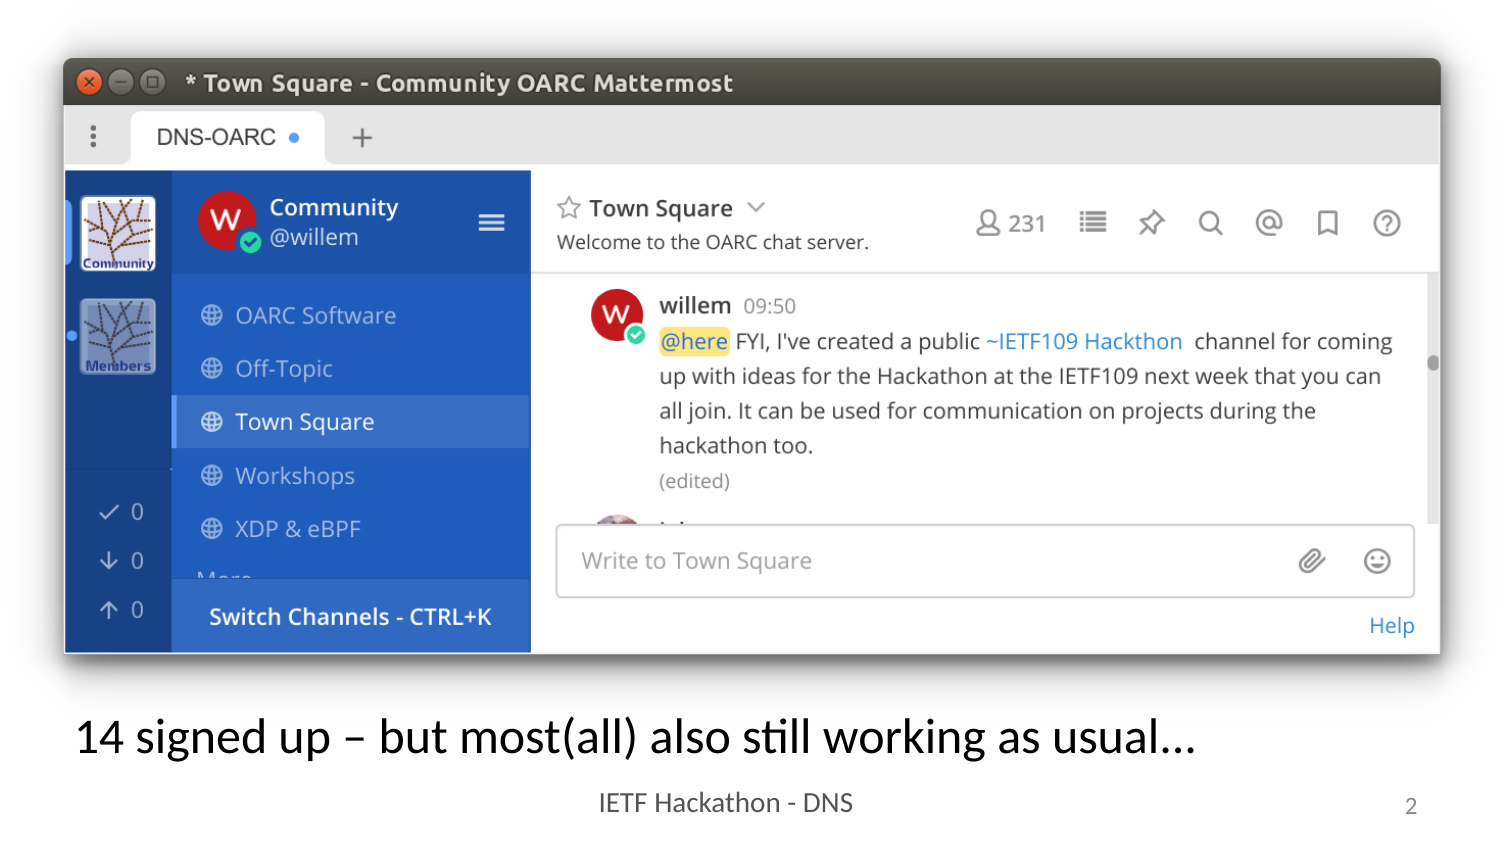

# Hackathon Plan
<What problem were you working on?>
<What drafts/RFC’s were involved?>
<Specific problems to solve>
<How you planned to solve it?>
14 signed up – but most(all) also still working as usual...